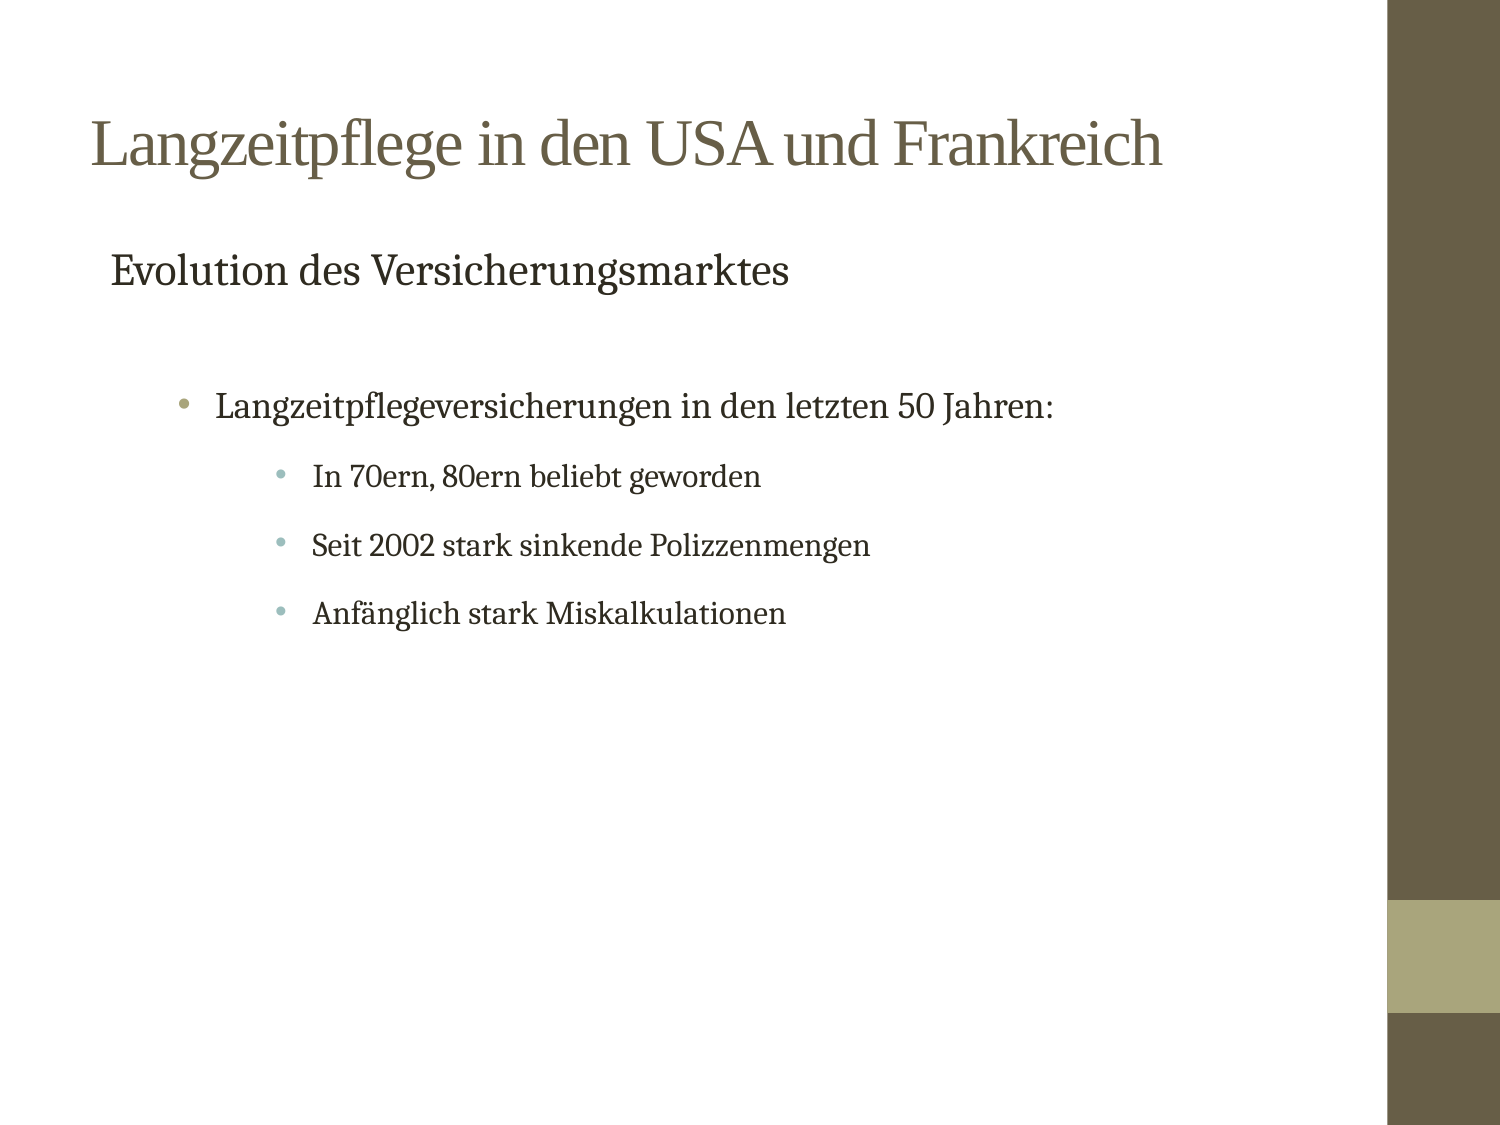

# Langzeitpflege in den USA und Frankreich
Evolution des Versicherungsmarktes
Langzeitpflegeversicherungen in den letzten 50 Jahren:
In 70ern, 80ern beliebt geworden
Seit 2002 stark sinkende Polizzenmengen
Anfänglich stark Miskalkulationen